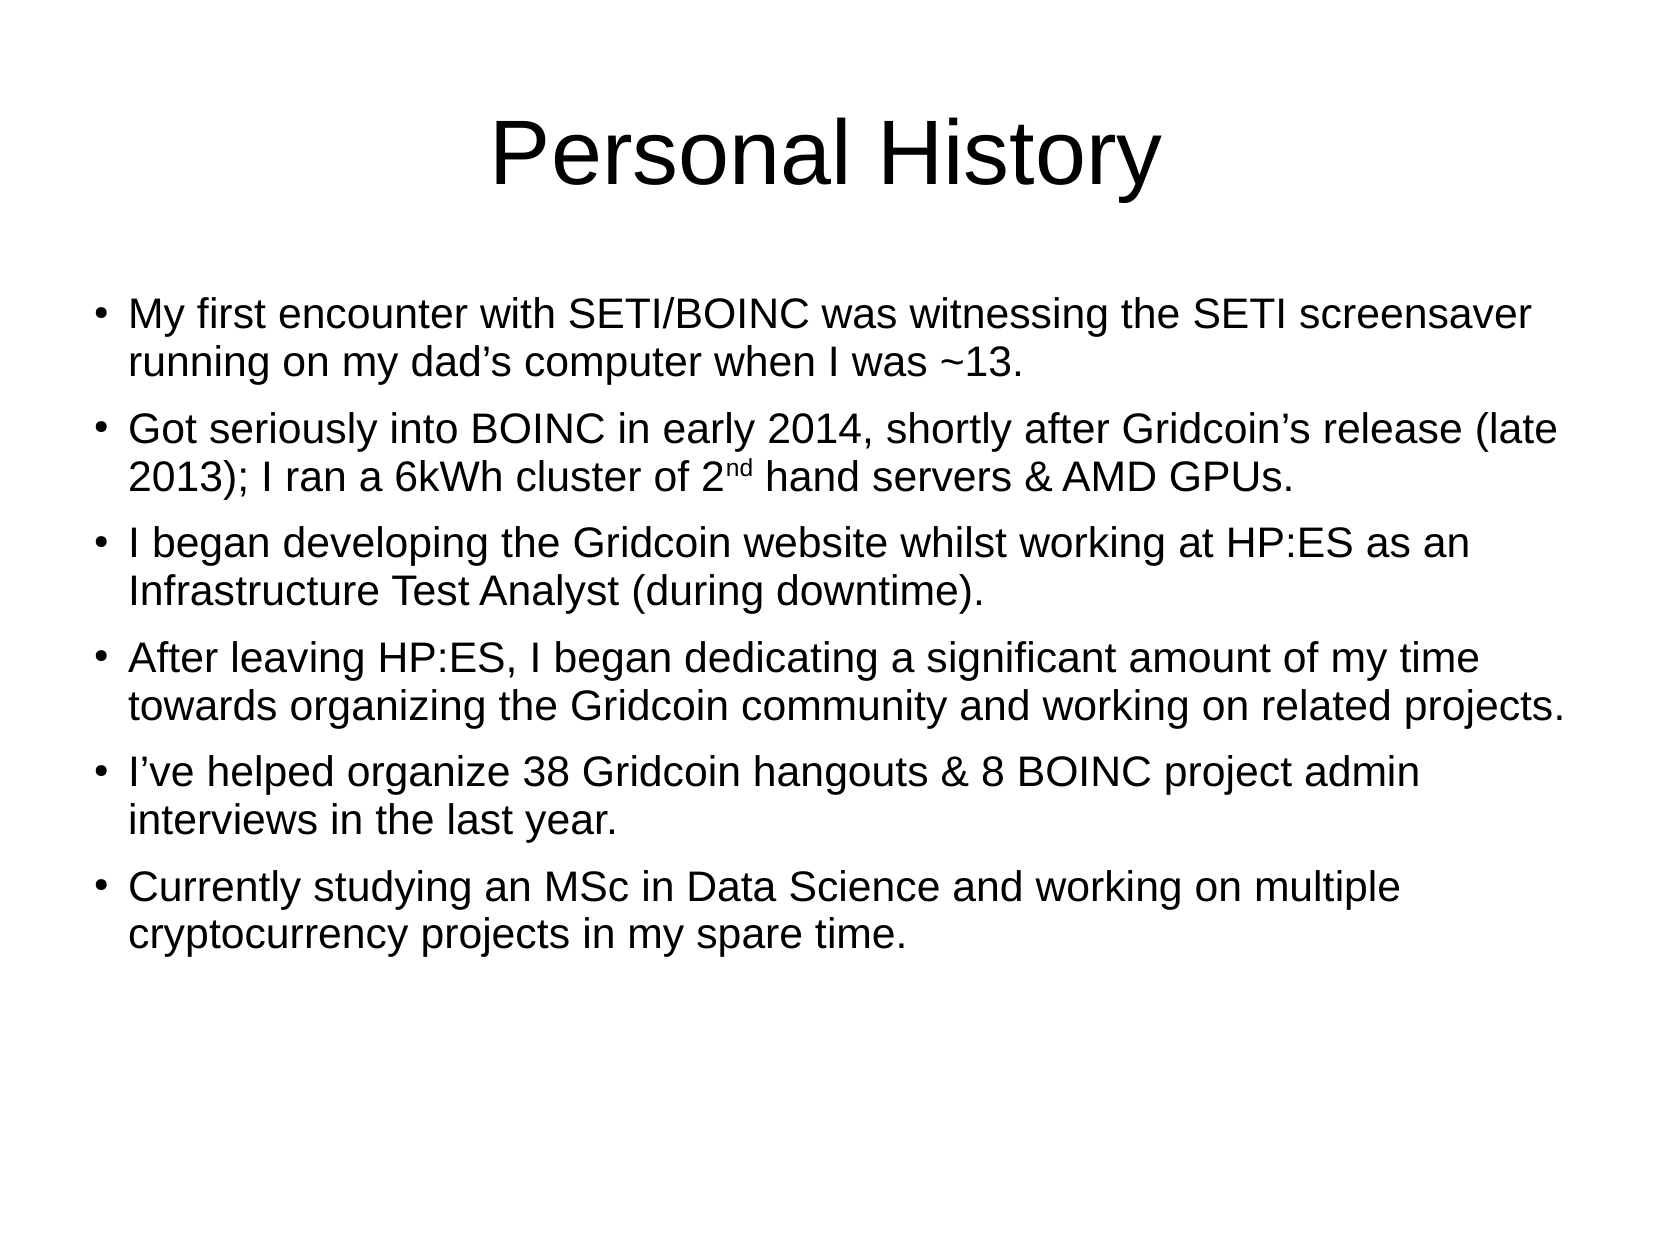

# Personal History
My first encounter with SETI/BOINC was witnessing the SETI screensaver running on my dad’s computer when I was ~13.
Got seriously into BOINC in early 2014, shortly after Gridcoin’s release (late 2013); I ran a 6kWh cluster of 2nd hand servers & AMD GPUs.
I began developing the Gridcoin website whilst working at HP:ES as an Infrastructure Test Analyst (during downtime).
After leaving HP:ES, I began dedicating a significant amount of my time towards organizing the Gridcoin community and working on related projects.
I’ve helped organize 38 Gridcoin hangouts & 8 BOINC project admin interviews in the last year.
Currently studying an MSc in Data Science and working on multiple cryptocurrency projects in my spare time.